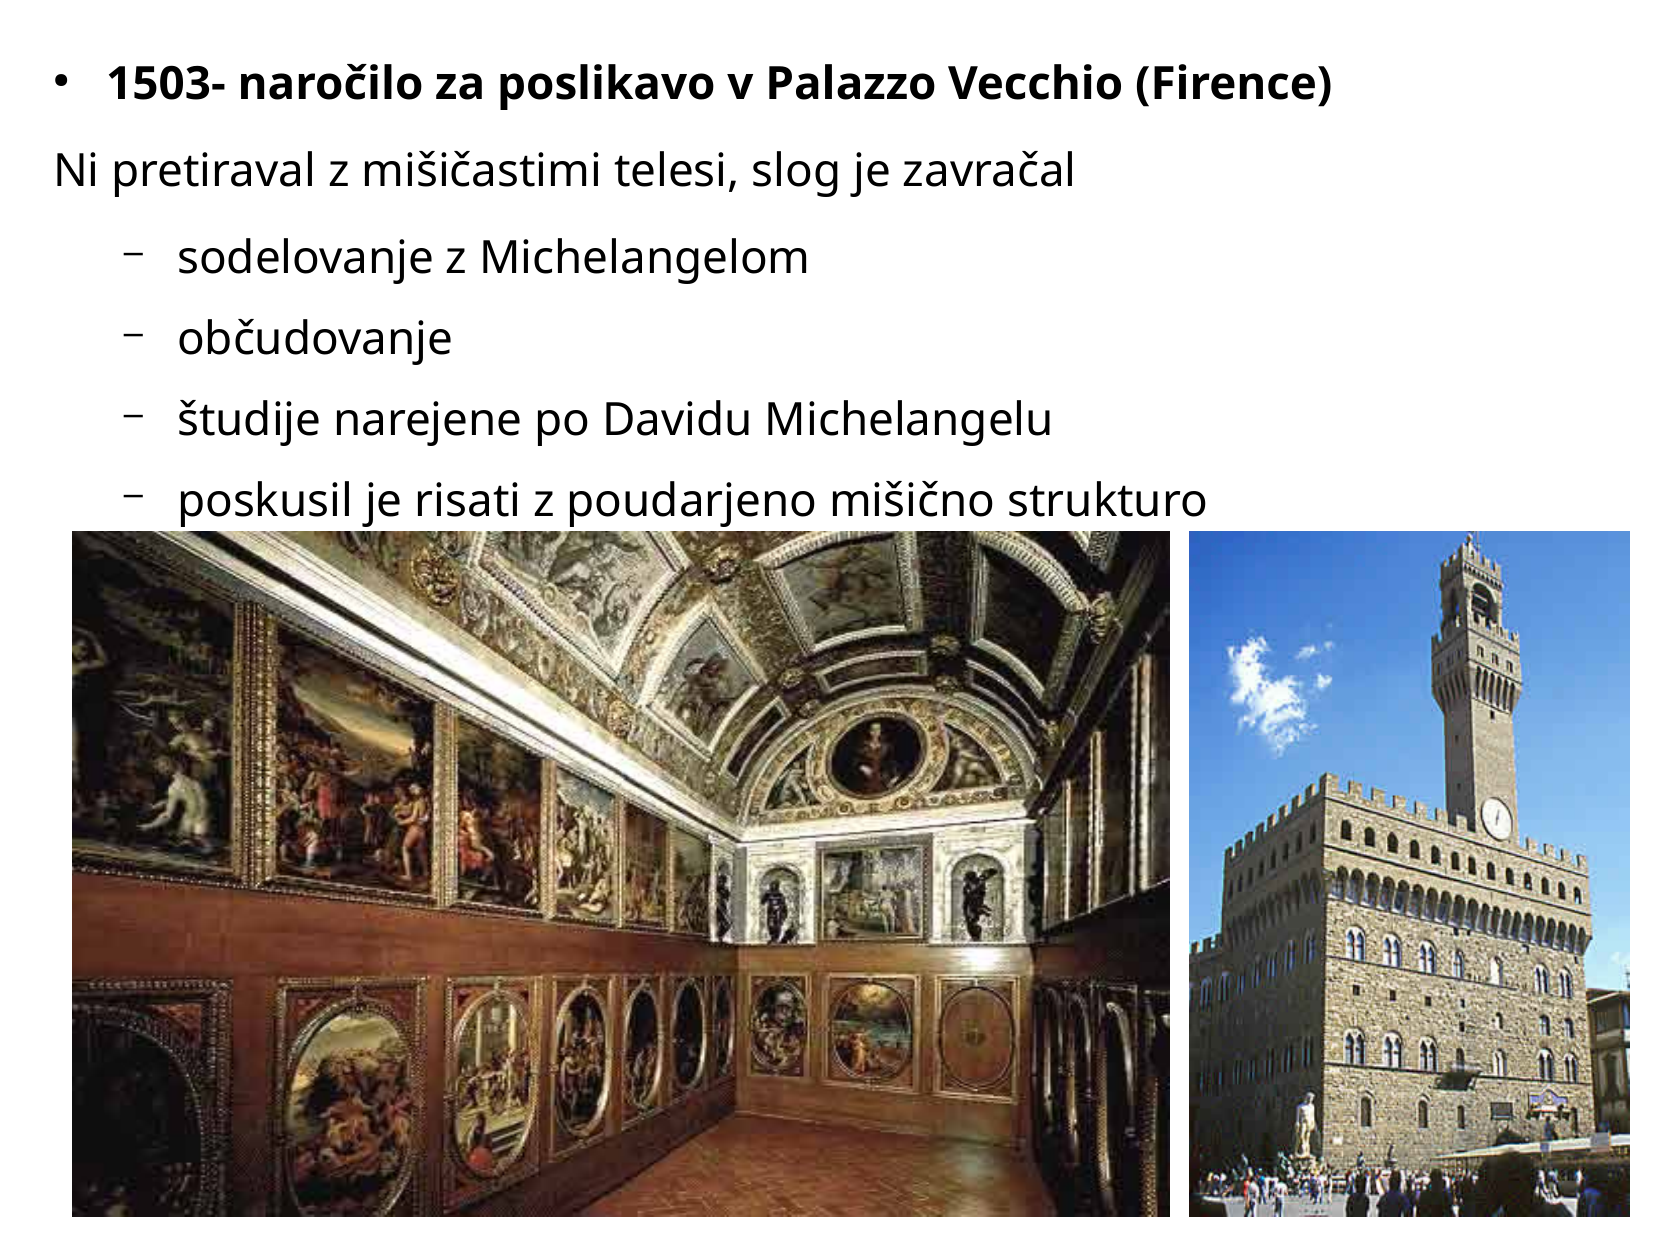

# 1503- naročilo za poslikavo v Palazzo Vecchio (Firence)
Ni pretiraval z mišičastimi telesi, slog je zavračal
sodelovanje z Michelangelom
občudovanje
študije narejene po Davidu Michelangelu
poskusil je risati z poudarjeno mišično strukturo